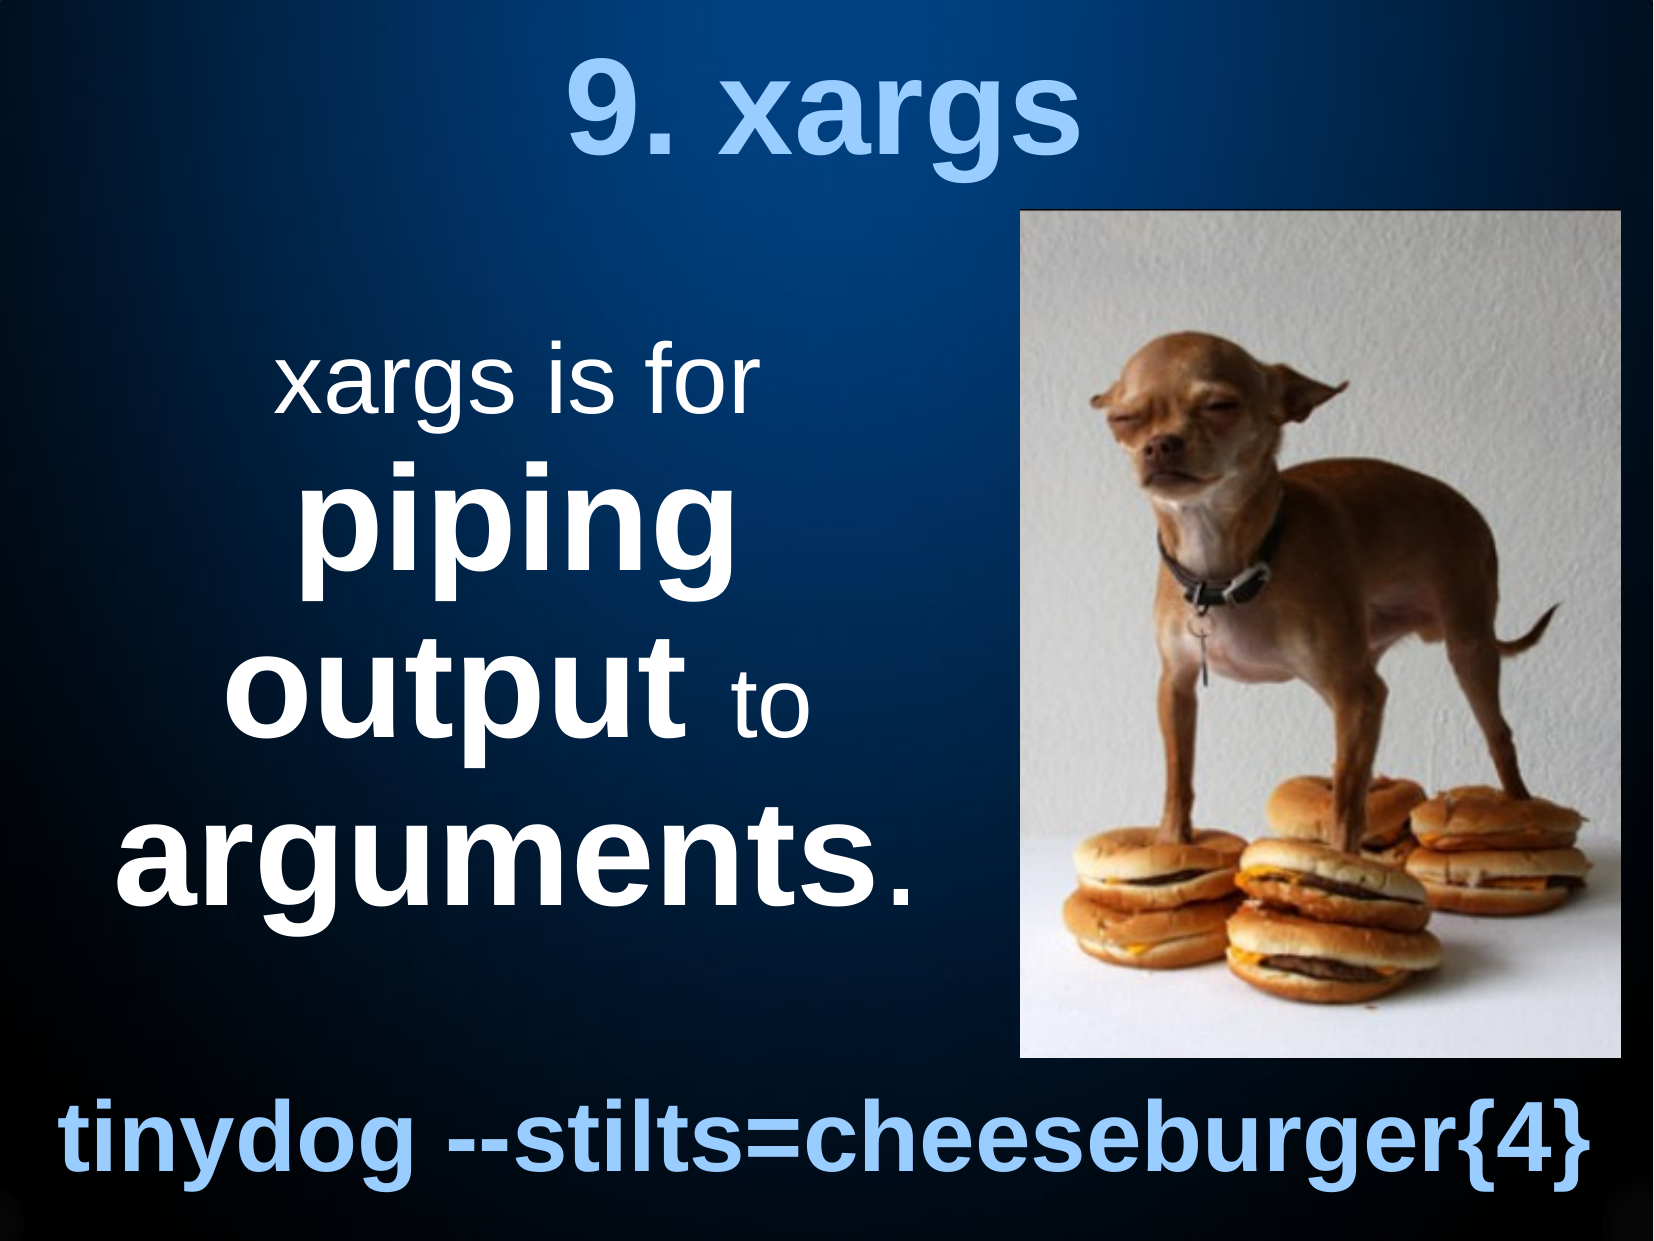

# 9. xargs
xargs is for piping output to arguments.
tinydog --stilts=cheeseburger{4}